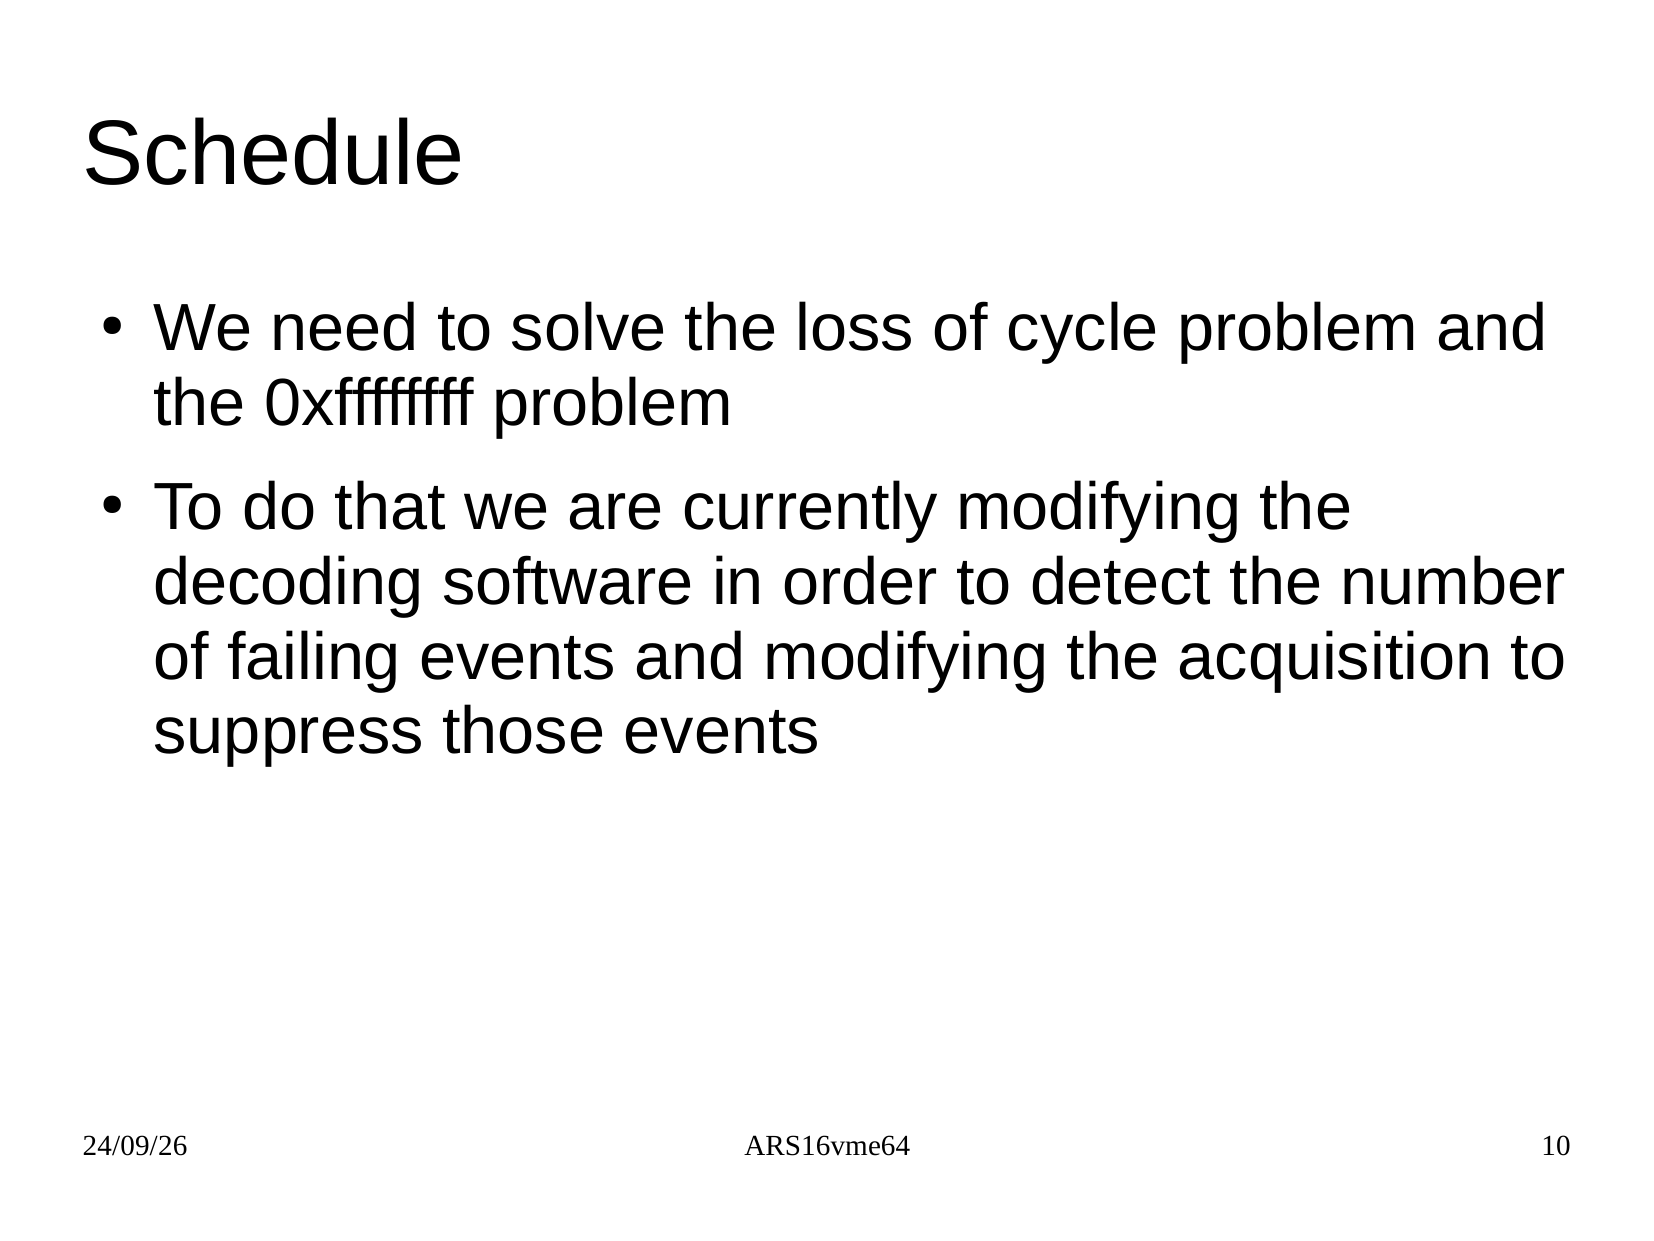

# Schedule
We need to solve the loss of cycle problem and the 0xffffffff problem
To do that we are currently modifying the decoding software in order to detect the number of failing events and modifying the acquisition to suppress those events
ARS16vme64
10